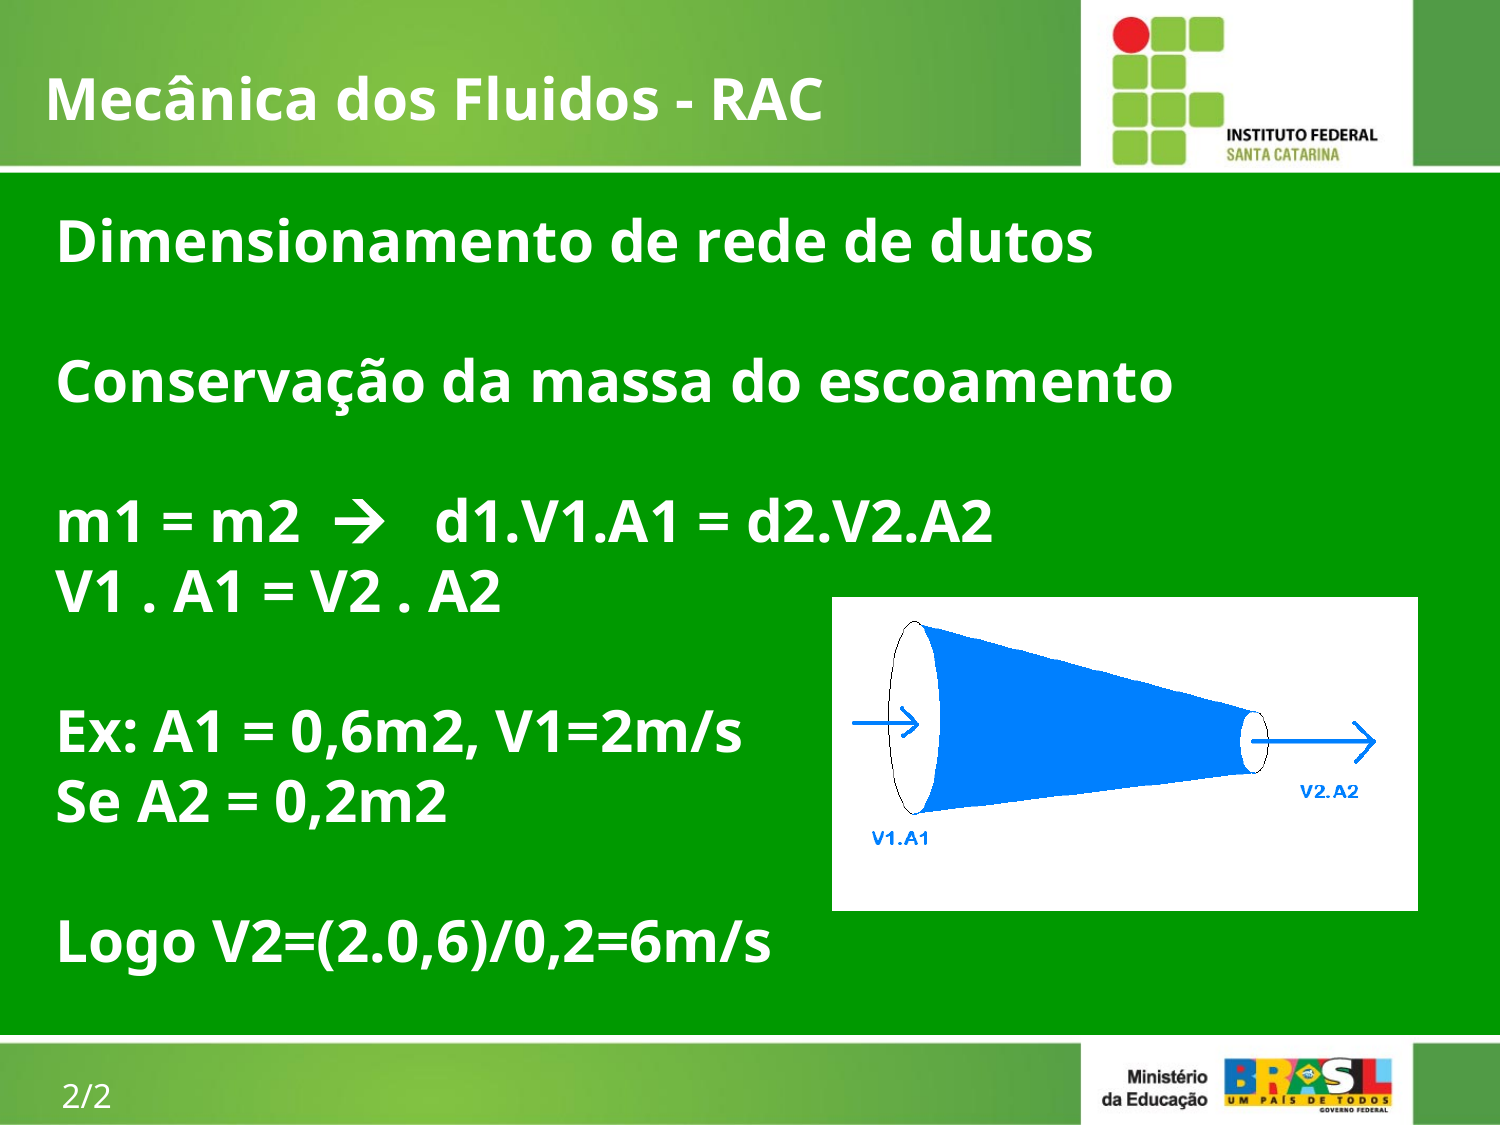

Mecânica dos Fluidos - RAC
Dimensionamento de rede de dutos
Conservação da massa do escoamento
m1 = m2  d1.V1.A1 = d2.V2.A2
V1 . A1 = V2 . A2
Ex: A1 = 0,6m2, V1=2m/s
Se A2 = 0,2m2
Logo V2=(2.0,6)/0,2=6m/s
2/2